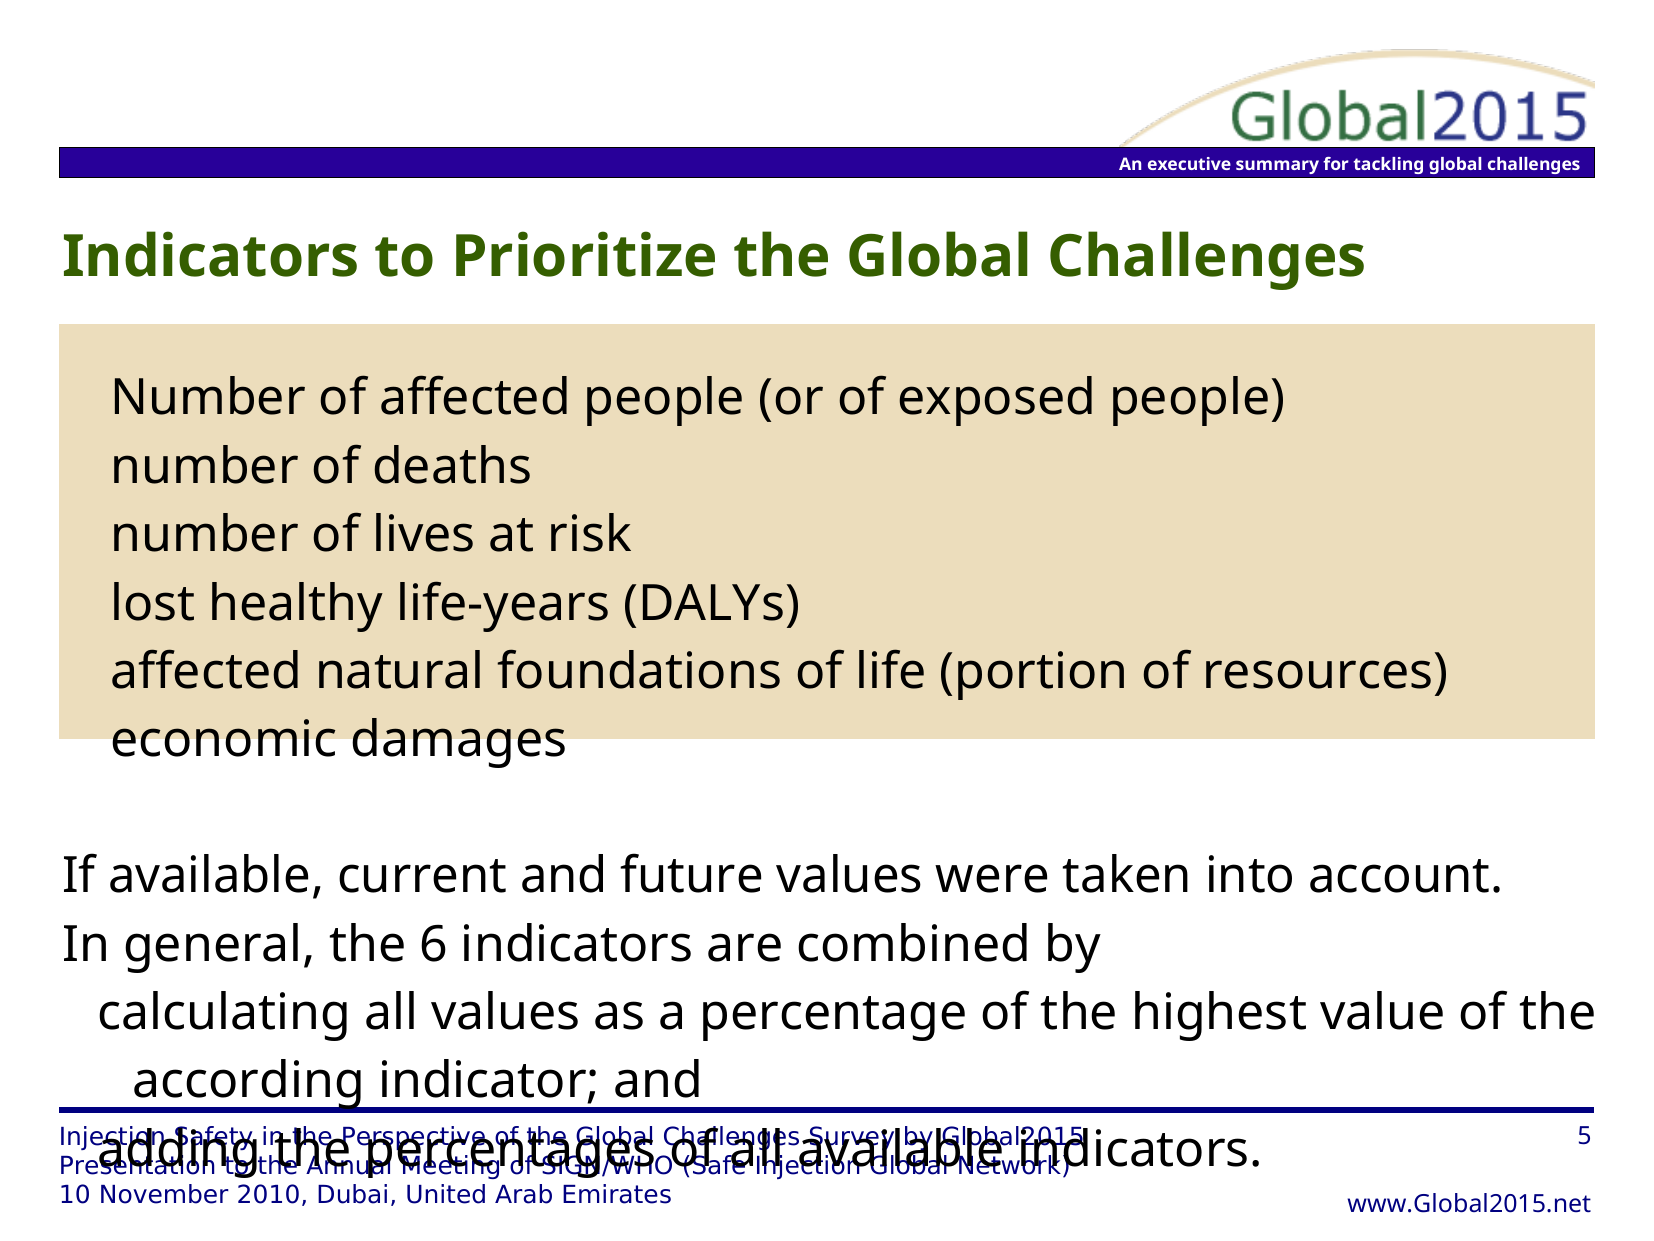

Indicators to Prioritize the Global Challenges
 Number of affected people (or of exposed people)
 number of deaths
 number of lives at risk
 lost healthy life-years (DALYs)
 affected natural foundations of life (portion of resources)
 economic damages
If available, current and future values were taken into account.
In general, the 6 indicators are combined by
calculating all values as a percentage of the highest value of the according indicator; and
adding the percentages of all available indicators.
Injection Safety in the Perspective of the Global Challenges Survey by Global2015